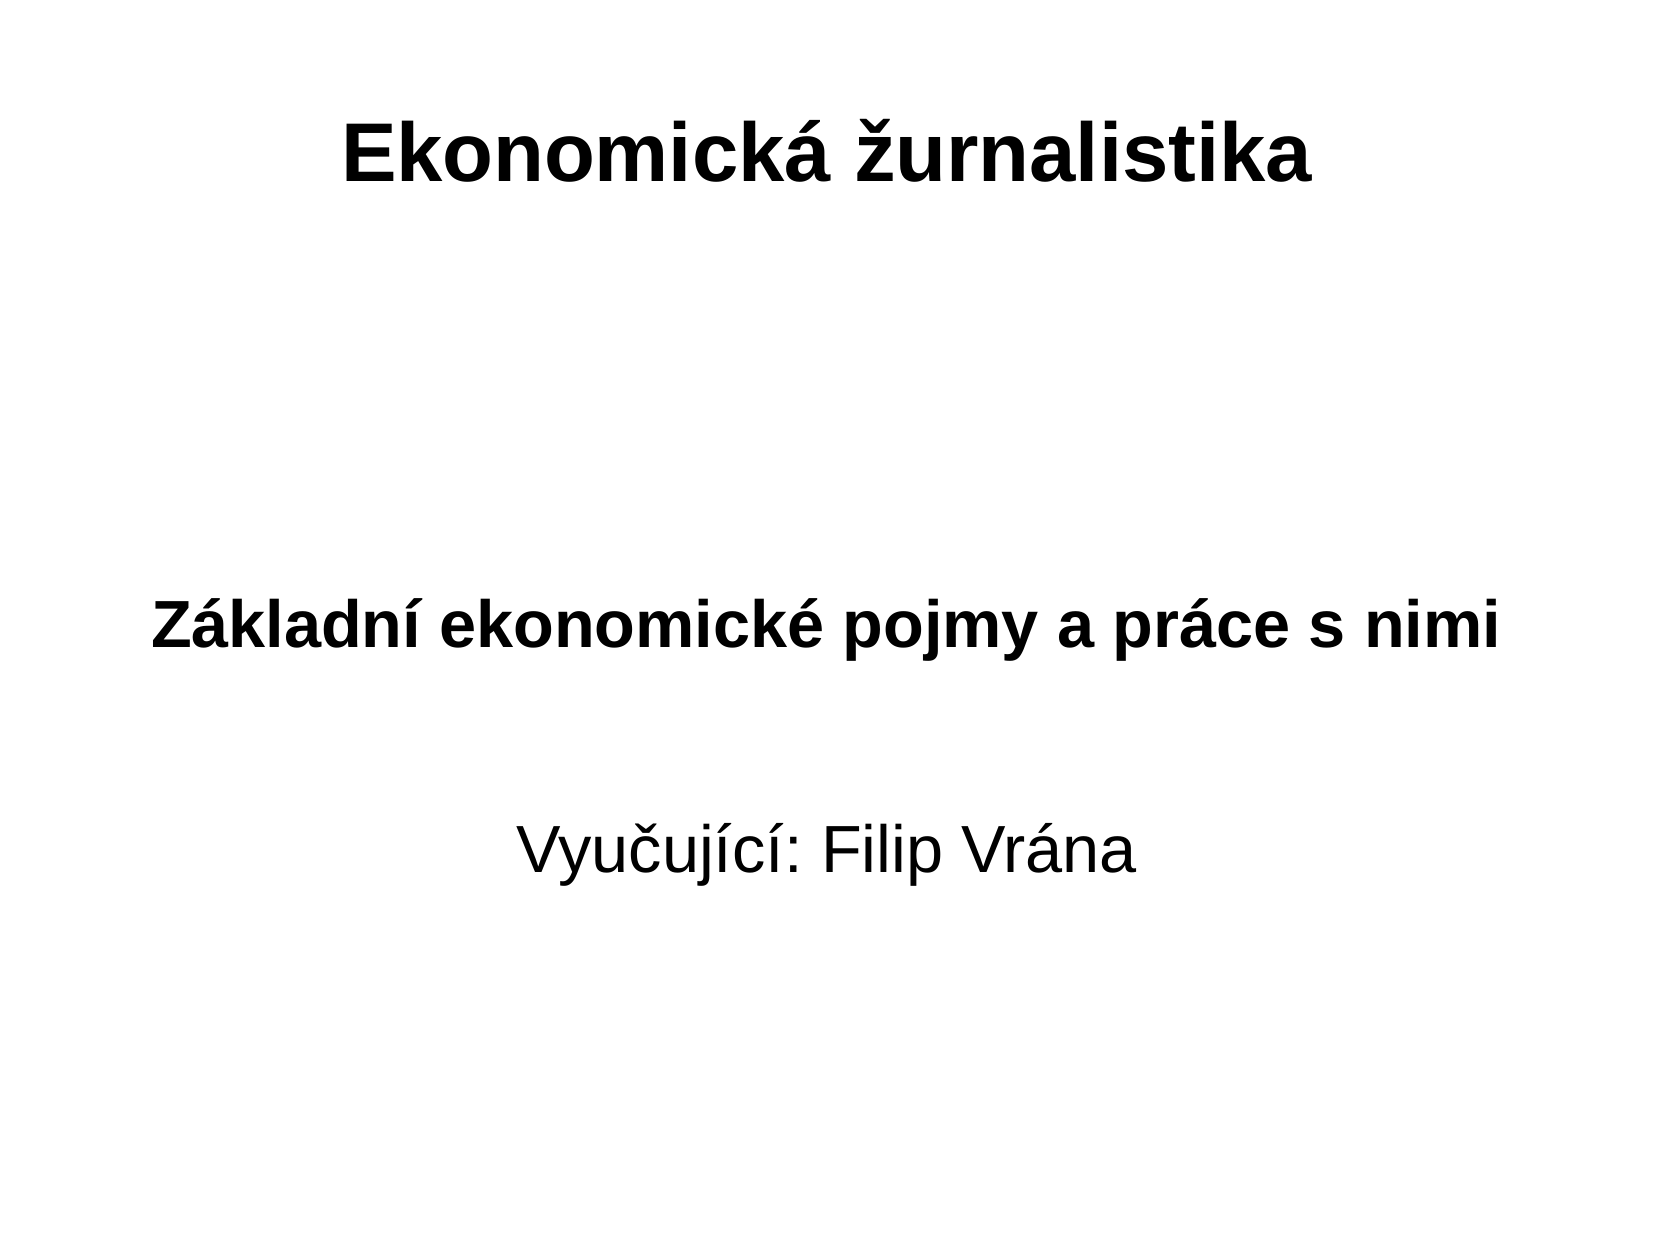

# Ekonomická žurnalistika
Základní ekonomické pojmy a práce s nimi
Vyučující: Filip Vrána